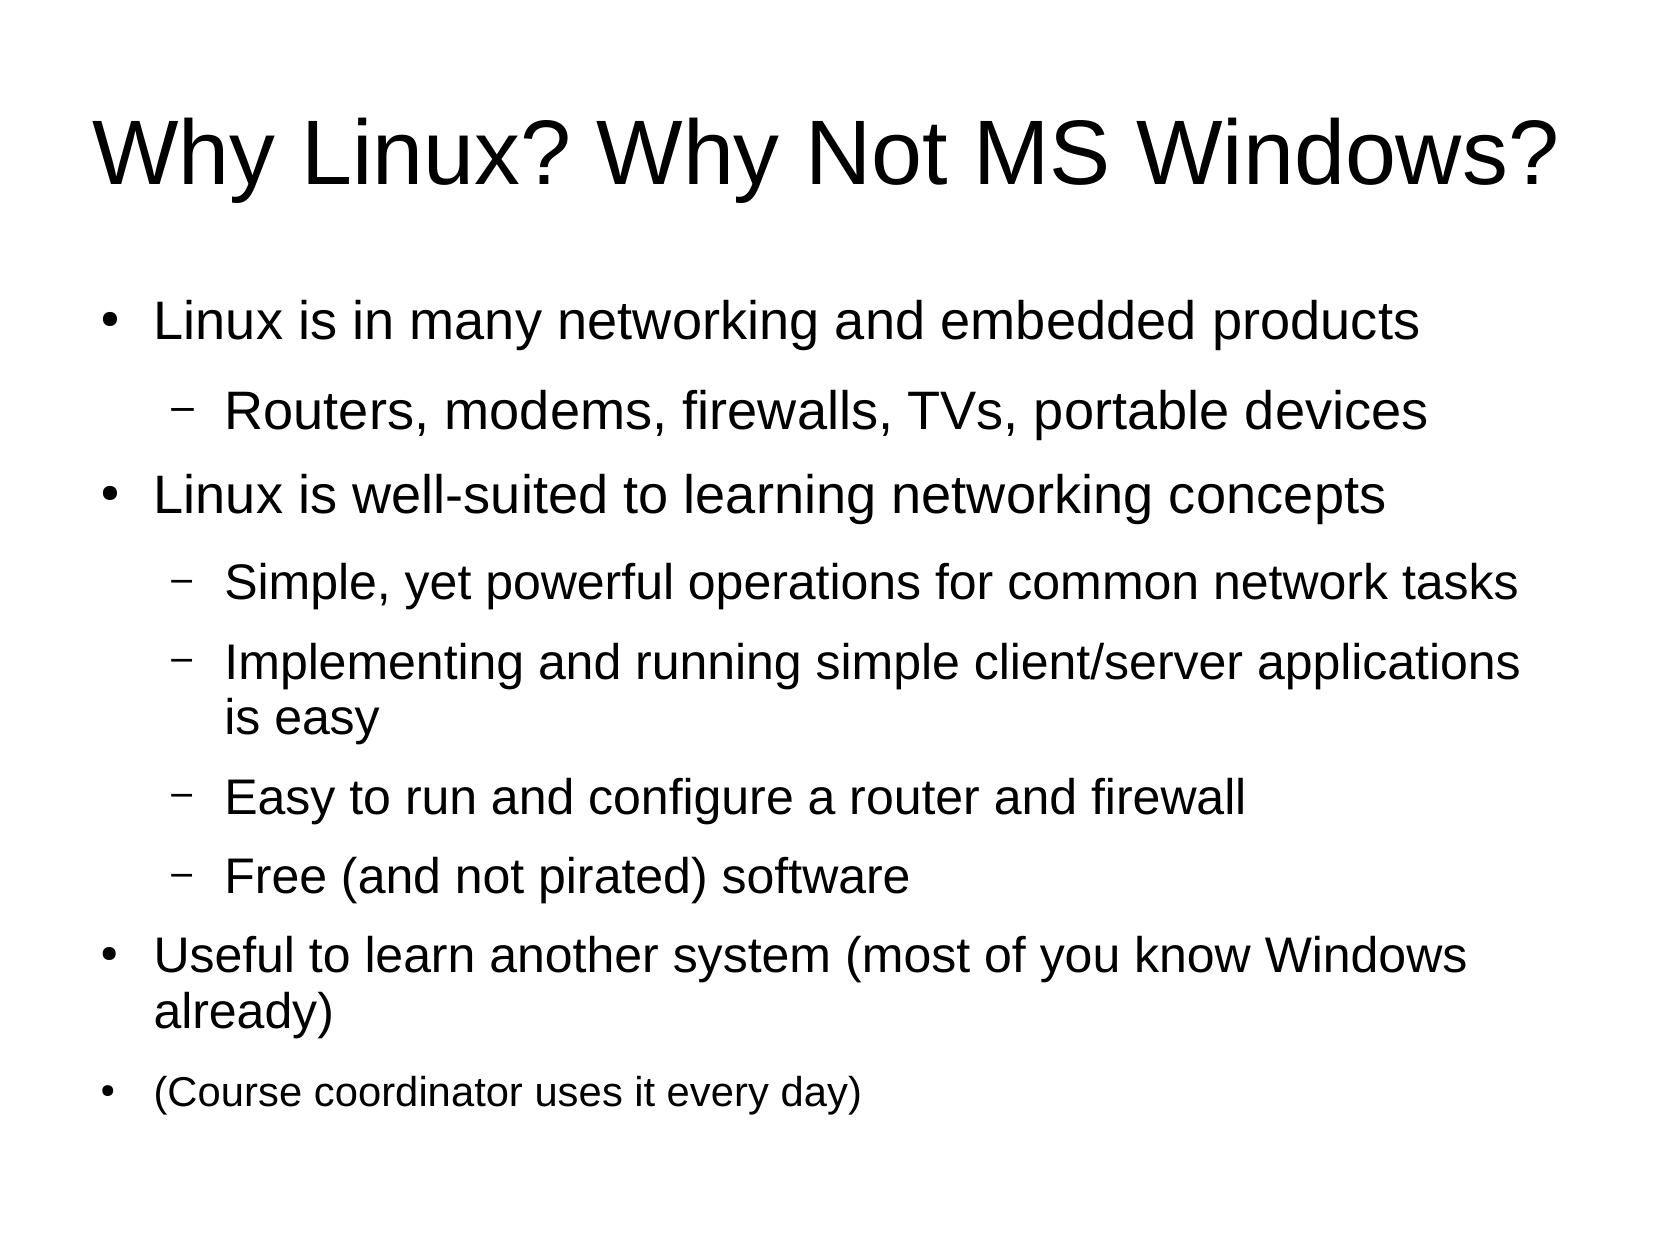

# Why Linux? Why Not MS Windows?
Linux is in many networking and embedded products
Routers, modems, firewalls, TVs, portable devices
Linux is well-suited to learning networking concepts
Simple, yet powerful operations for common network tasks
Implementing and running simple client/server applications is easy
Easy to run and configure a router and firewall
Free (and not pirated) software
Useful to learn another system (most of you know Windows already)
(Course coordinator uses it every day)